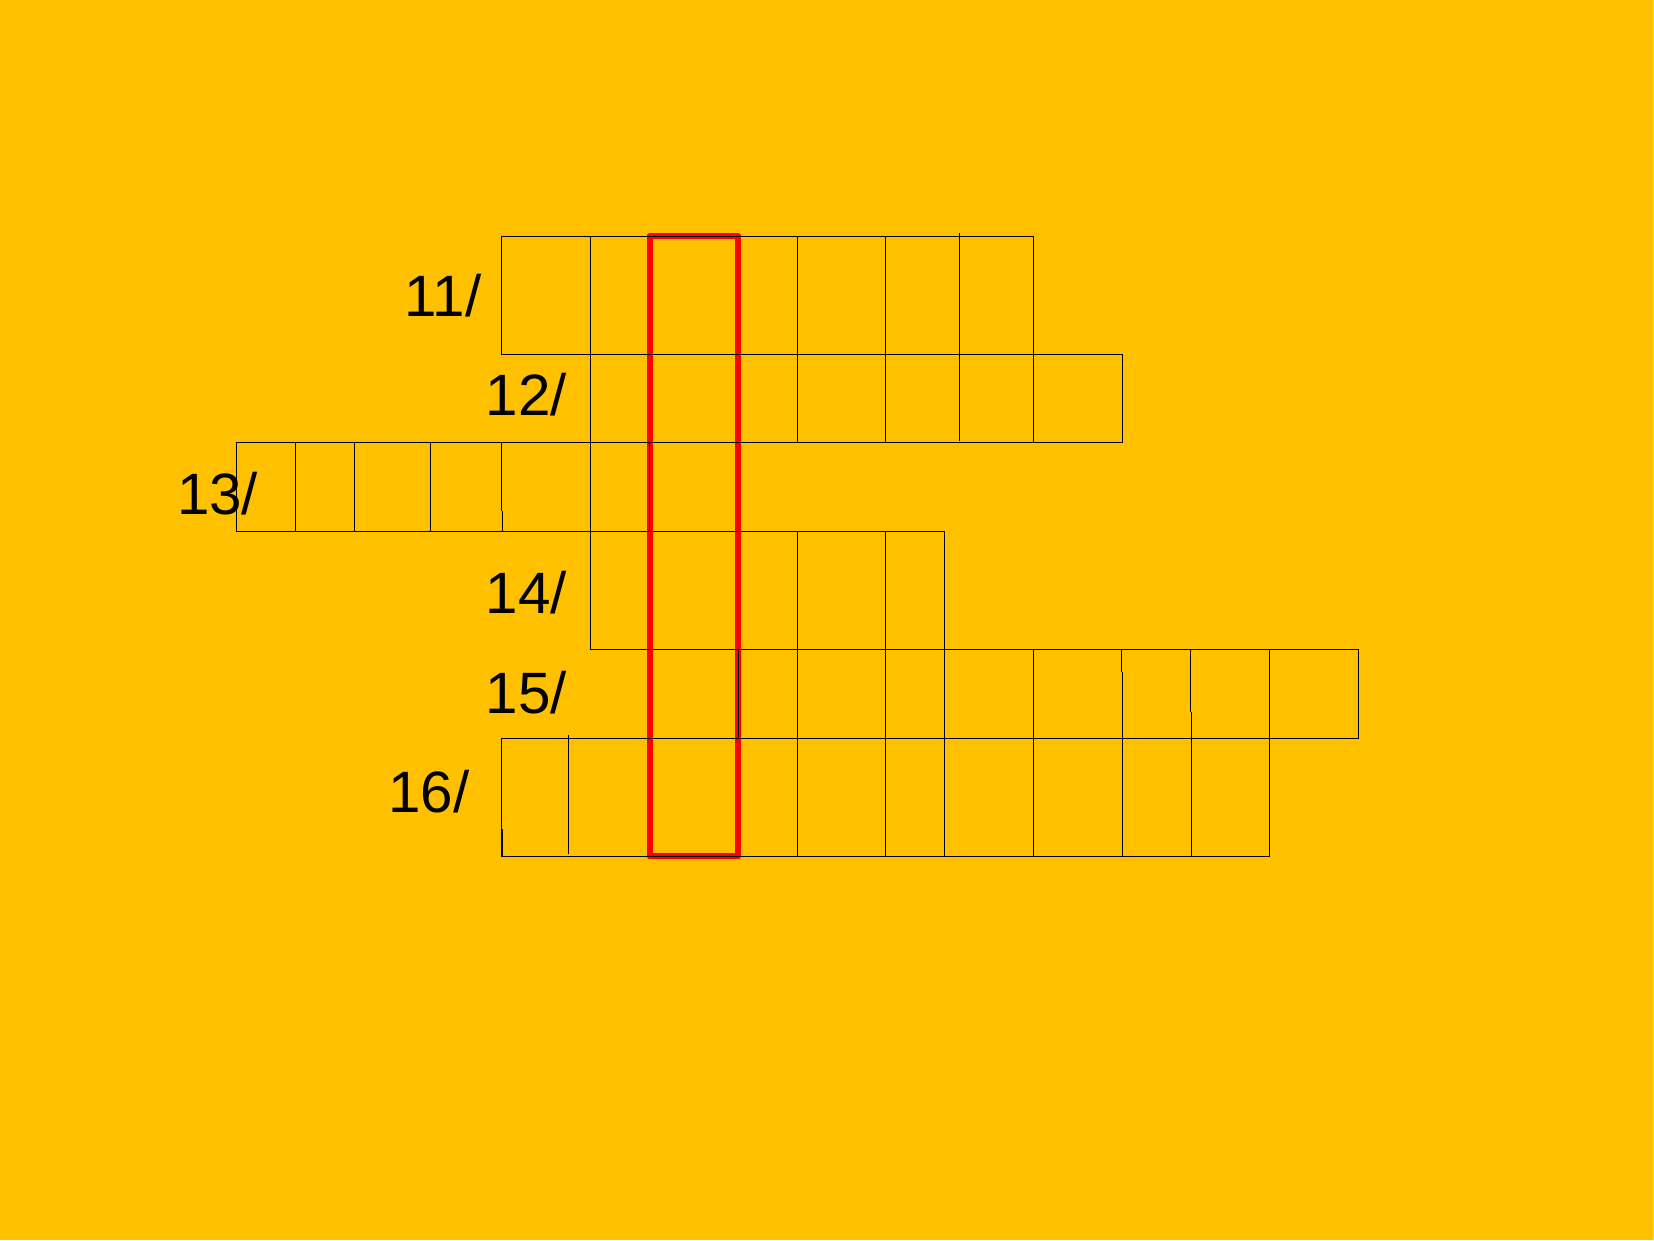

# 11/
 12/
13/
 14/
 15/
 16/